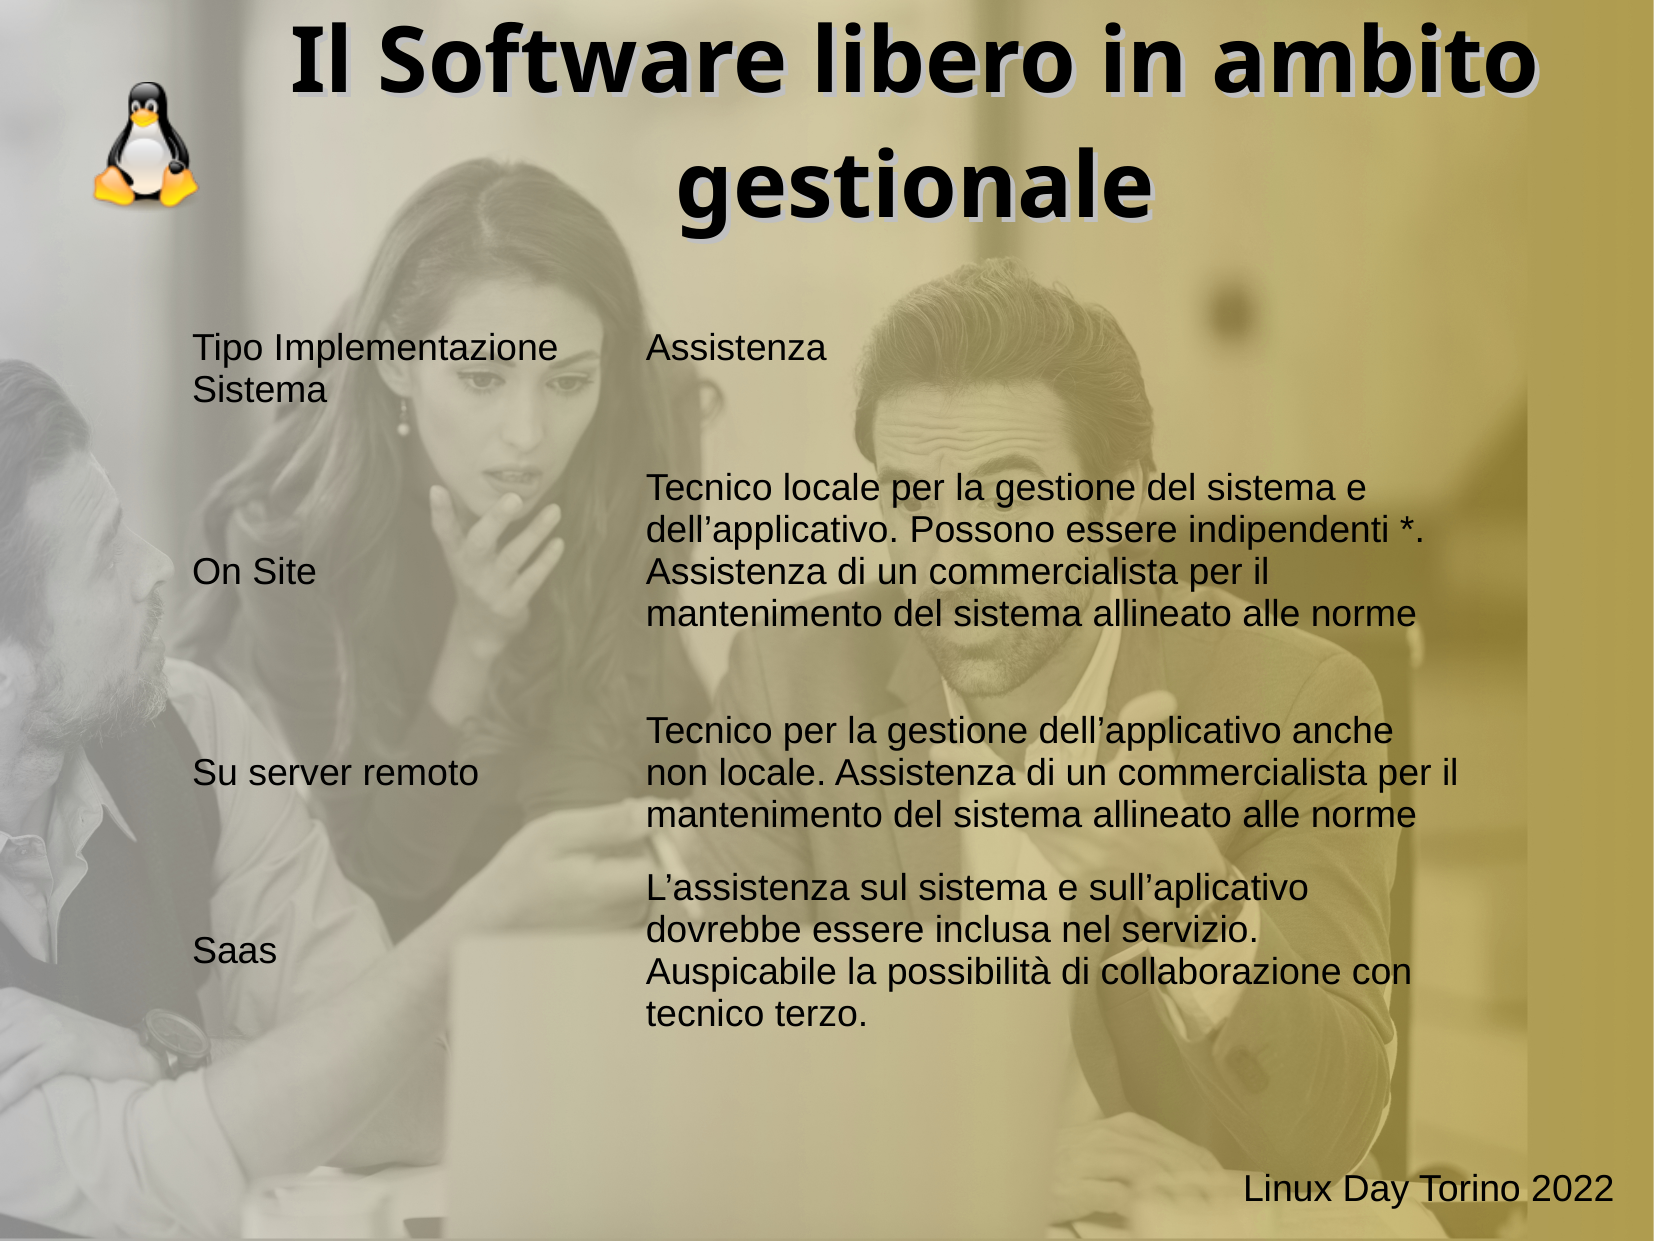

# Il Software libero in ambito gestionale
| Tipo Implementazione Sistema | Assistenza |
| --- | --- |
| On Site | Tecnico locale per la gestione del sistema e dell’applicativo. Possono essere indipendenti \*. Assistenza di un commercialista per il mantenimento del sistema allineato alle norme |
| Su server remoto | Tecnico per la gestione dell’applicativo anche non locale. Assistenza di un commercialista per il mantenimento del sistema allineato alle norme |
| Saas | L’assistenza sul sistema e sull’aplicativo dovrebbe essere inclusa nel servizio. Auspicabile la possibilità di collaborazione con tecnico terzo. |
Linux Day Torino 2022